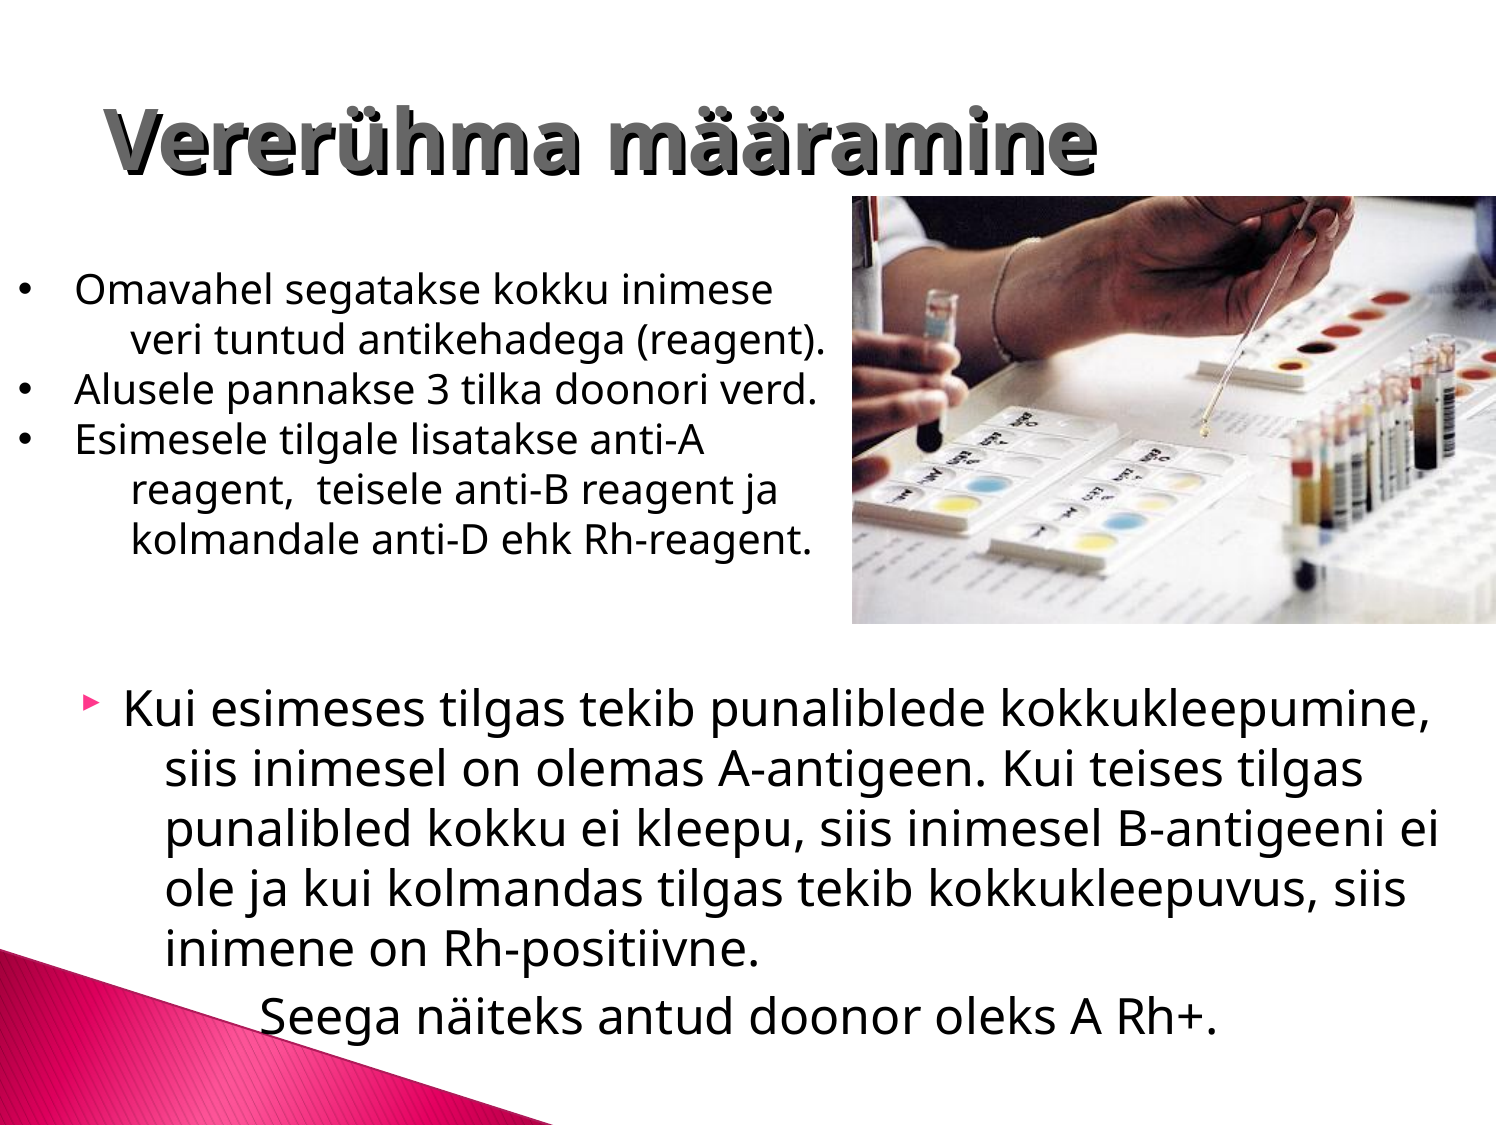

Vererühma määramine
Omavahel segatakse kokku inimese veri tuntud antikehadega (reagent).
Alusele pannakse 3 tilka doonori verd.
Esimesele tilgale lisatakse anti-A reagent, teisele anti-B reagent ja kolmandale anti-D ehk Rh-reagent.
# Kui esimeses tilgas tekib punaliblede kokkukleepumine, siis inimesel on olemas A-antigeen. Kui teises tilgas punalibled kokku ei kleepu, siis inimesel B-antigeeni ei ole ja kui kolmandas tilgas tekib kokkukleepuvus, siis inimene on Rh-positiivne.
	 Seega näiteks antud doonor oleks A Rh+.